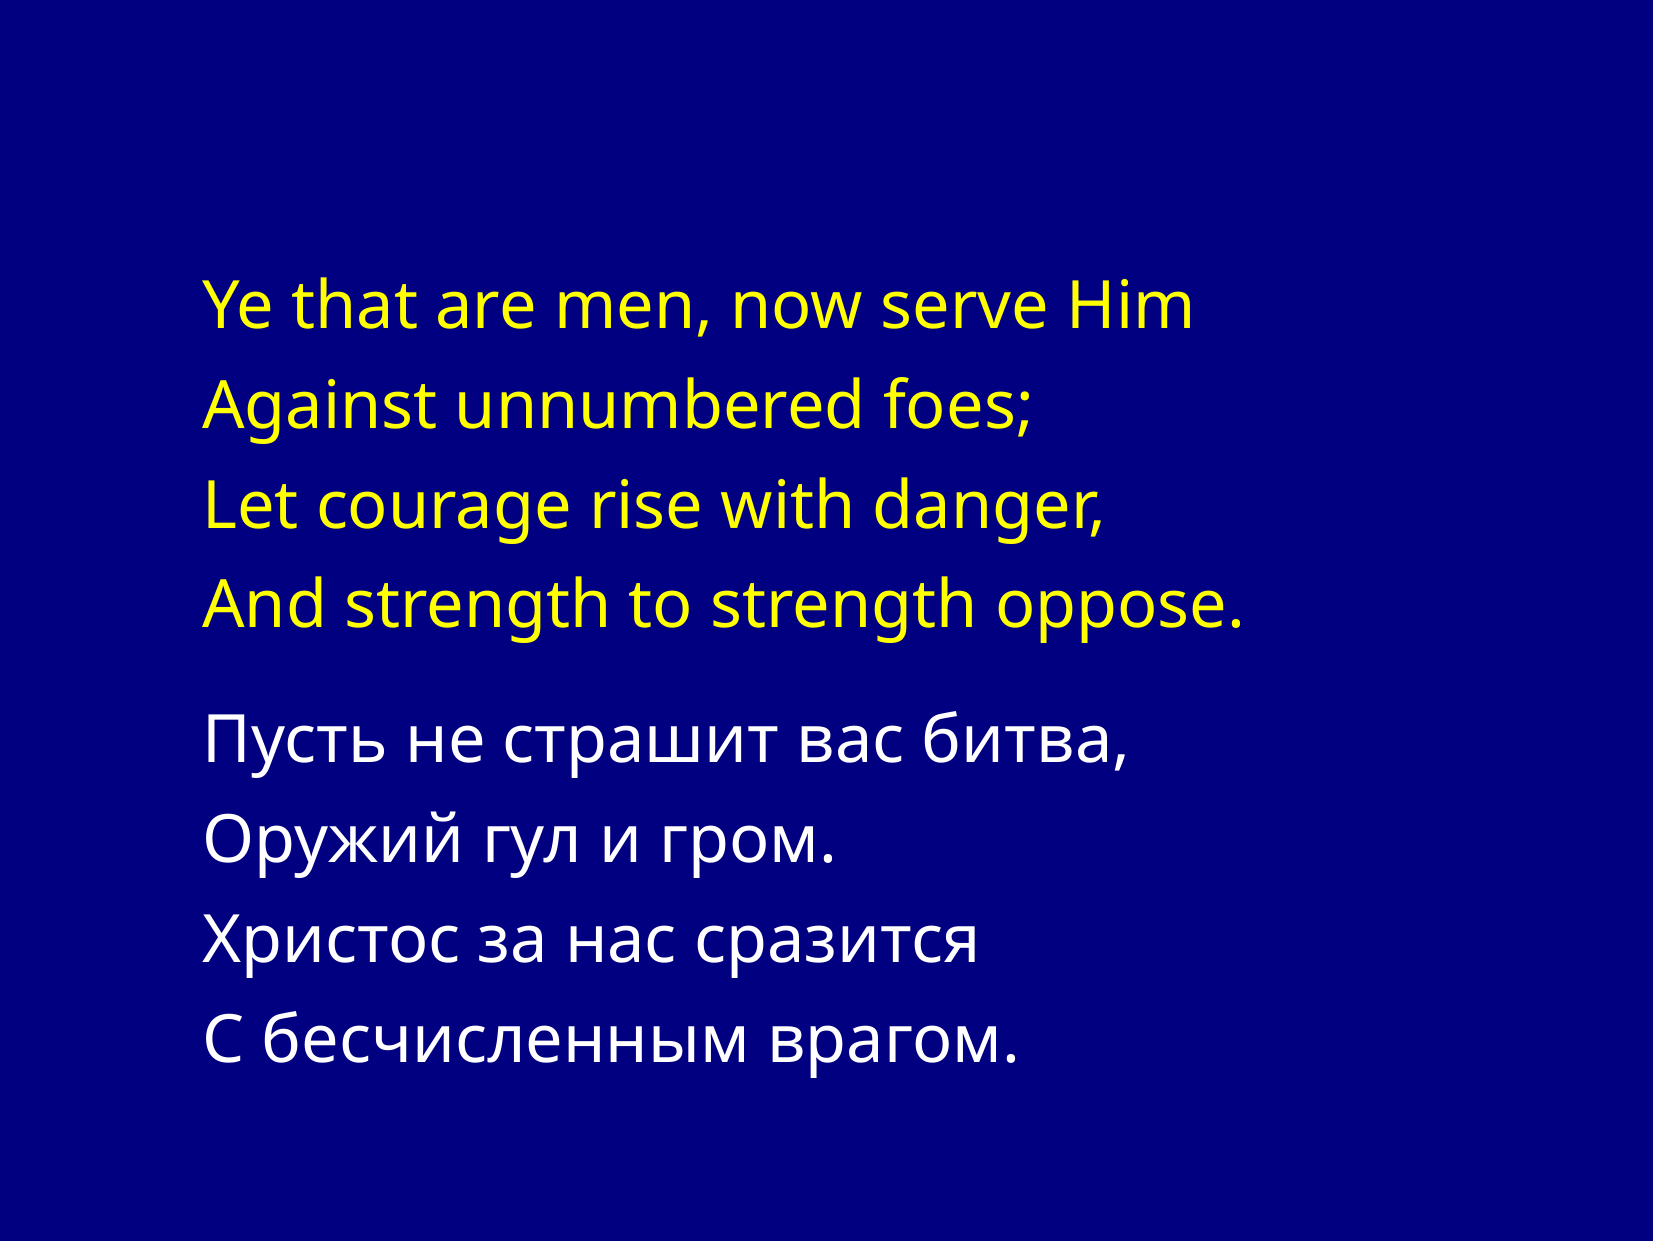

Ye that are men, now serve Him
	Against unnumbered foes;
	Let courage rise with danger,
	And strength to strength oppose.
	Пусть не страшит вас битва,
	Оружий гул и гром.
	Христос за нас сразится
	С бесчисленным врагом.